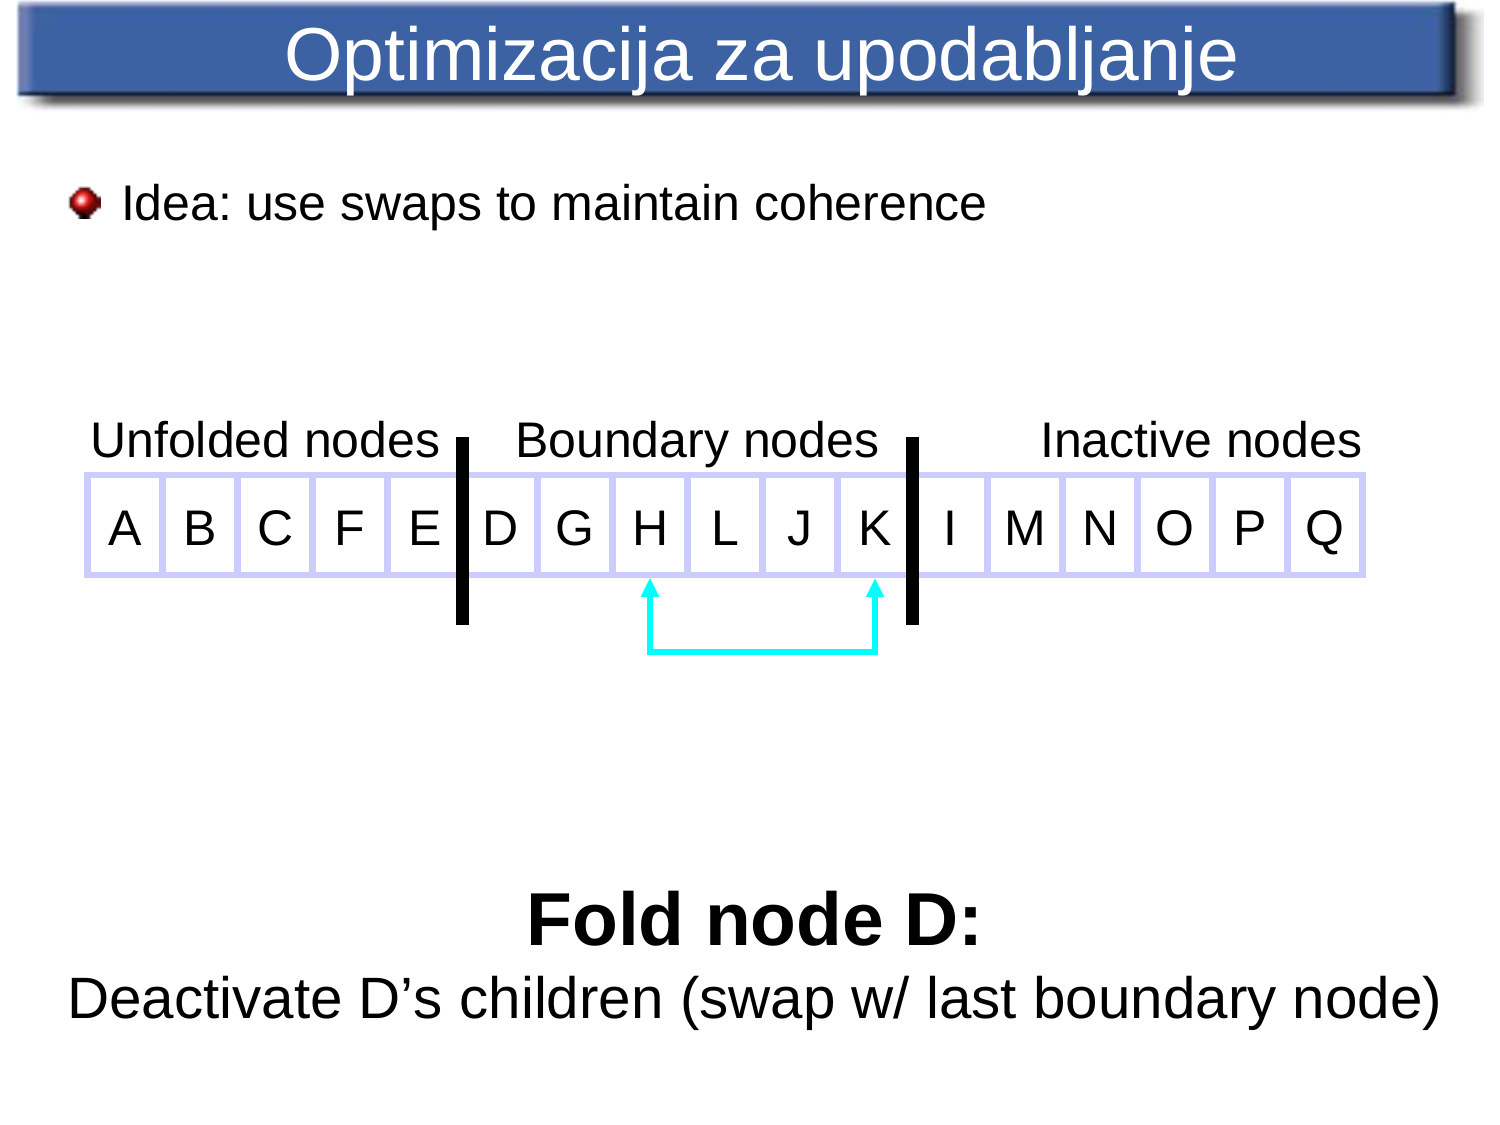

# Optimizacija za upodabljanje
Idea: use swaps to maintain coherence
Unfolded nodes
Boundary nodes
Inactive nodes
A
B
C
F
E
D
G
H
L
J
K
I
M
N
O
P
Q
Fold node D:
Deactivate D’s children (swap w/ last boundary node)